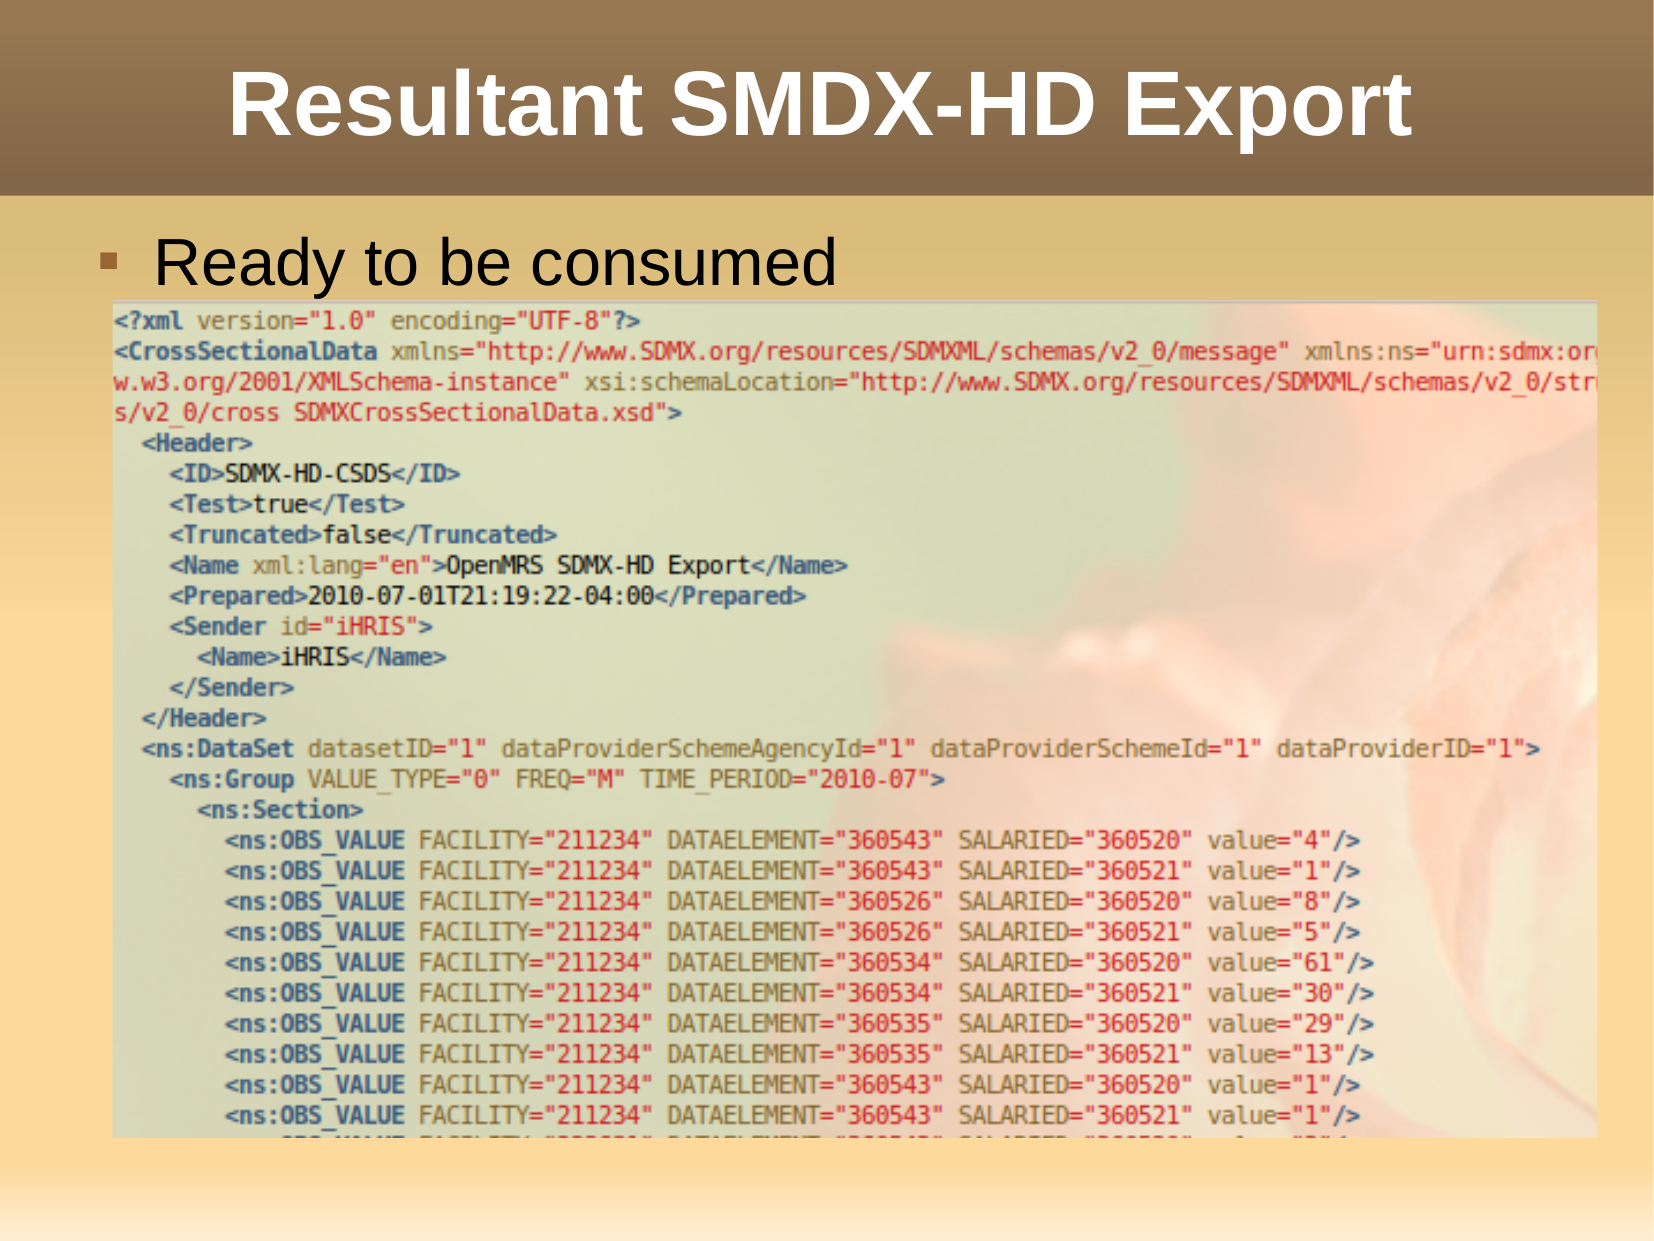

# Resultant SMDX-HD Export
Ready to be consumed